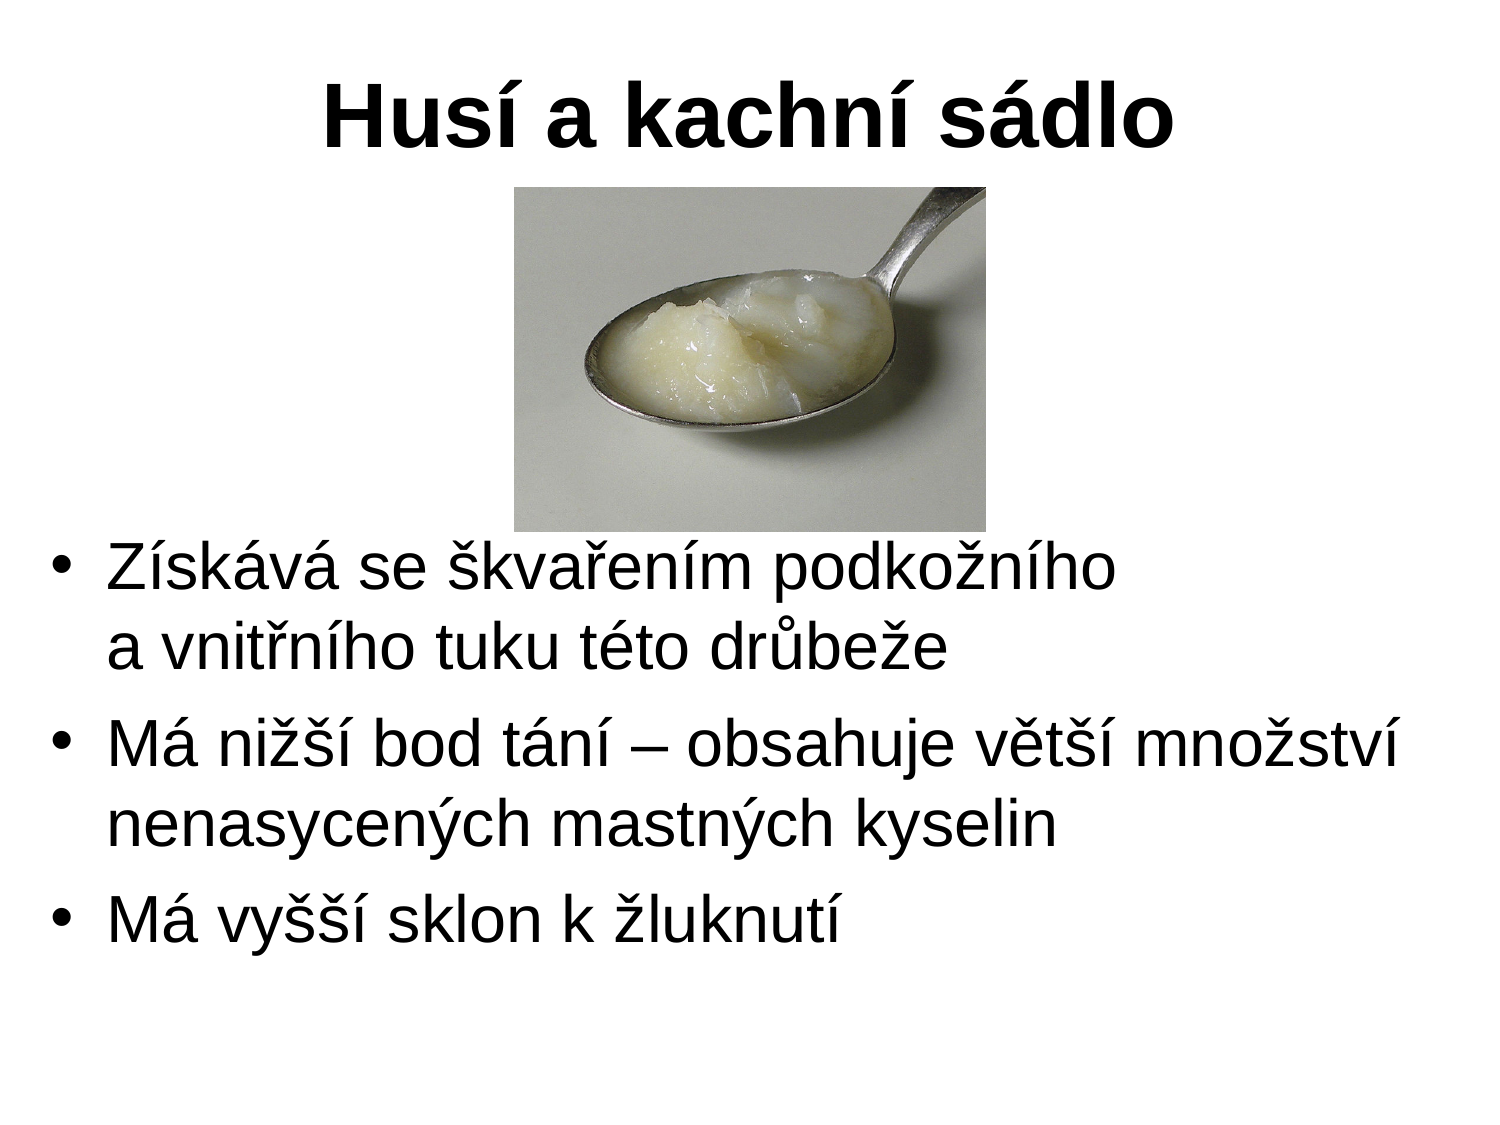

Husí a kachní sádlo
# Získává se škvařením podkožního a vnitřního tuku této drůbeže
Má nižší bod tání – obsahuje větší množství nenasycených mastných kyselin
Má vyšší sklon k žluknutí